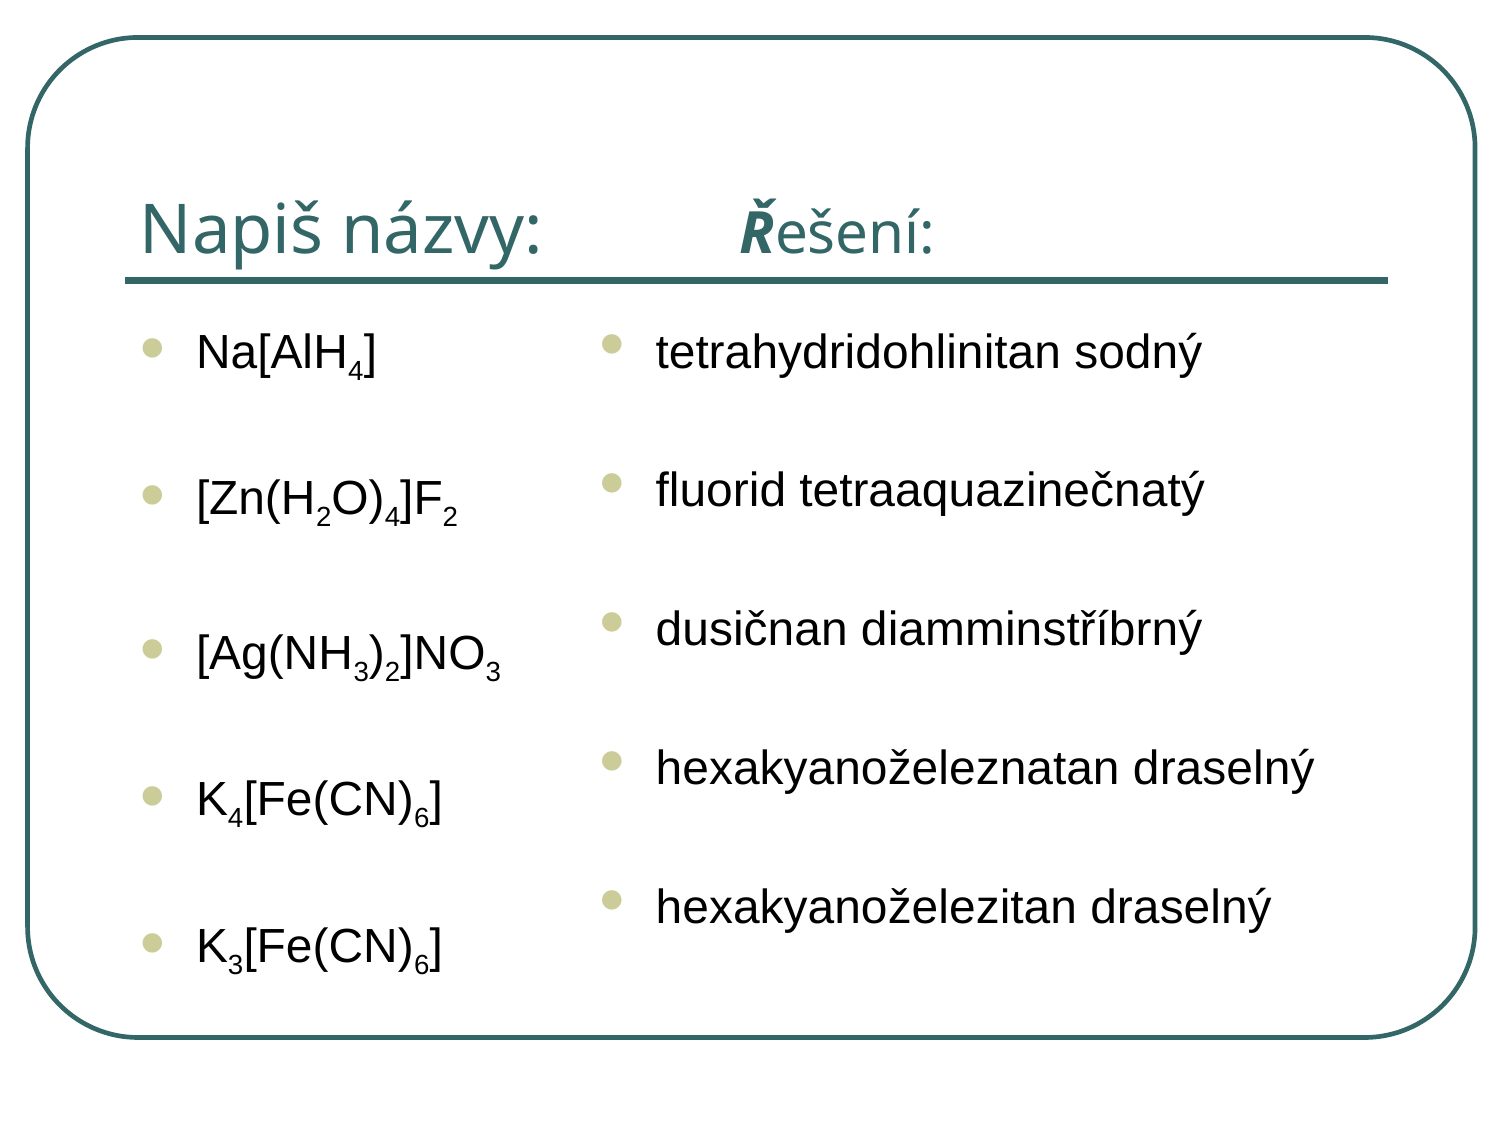

# Napiš názvy:		Řešení:
Na[AlH4]
[Zn(H2O)4]F2
[Ag(NH3)2]NO3
K4[Fe(CN)6]
K3[Fe(CN)6]
tetrahydridohlinitan sodný
fluorid tetraaquazinečnatý
dusičnan diamminstříbrný
hexakyanoželeznatan draselný
hexakyanoželezitan draselný